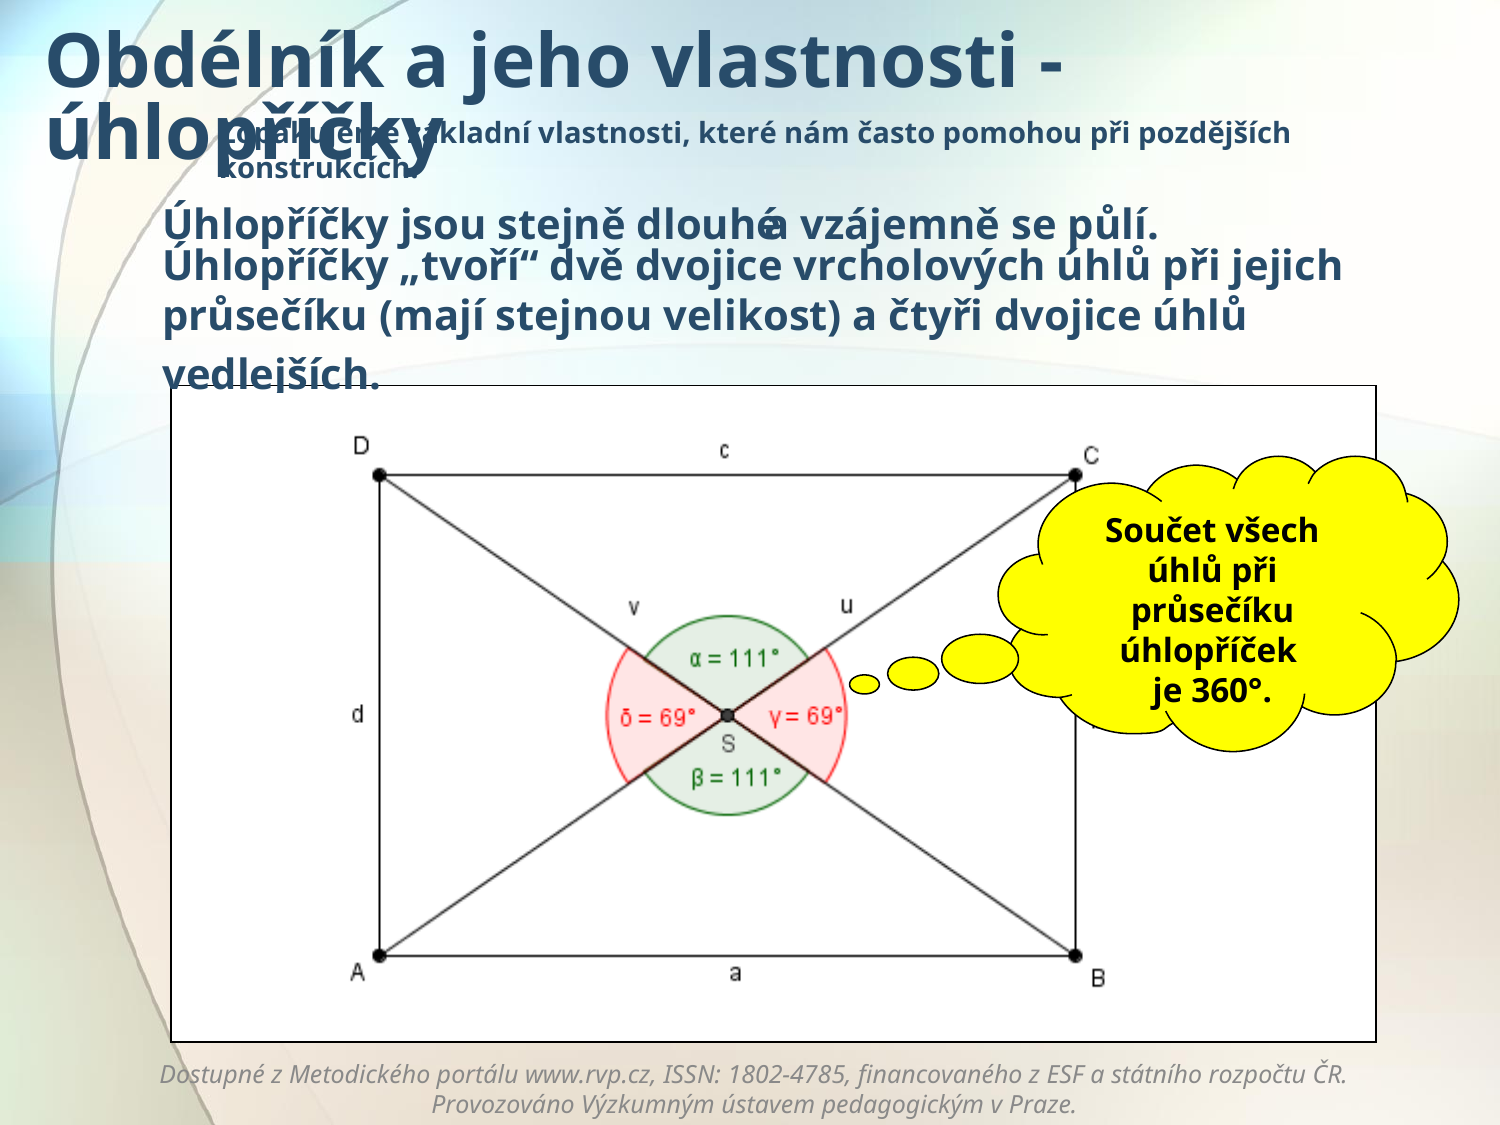

# Obdélník a jeho vlastnosti - úhlopříčky
Zopakujeme základní vlastnosti, které nám často pomohou při pozdějších konstrukcích.
Úhlopříčky jsou stejně dlouhé
a vzájemně se půlí.
Úhlopříčky „tvoří“ dvě dvojice vrcholových úhlů při jejich průsečíku (mají stejnou velikost) a čtyři dvojice úhlů vedlejších.
Součet všech úhlů při průsečíku úhlopříček
je 360°.